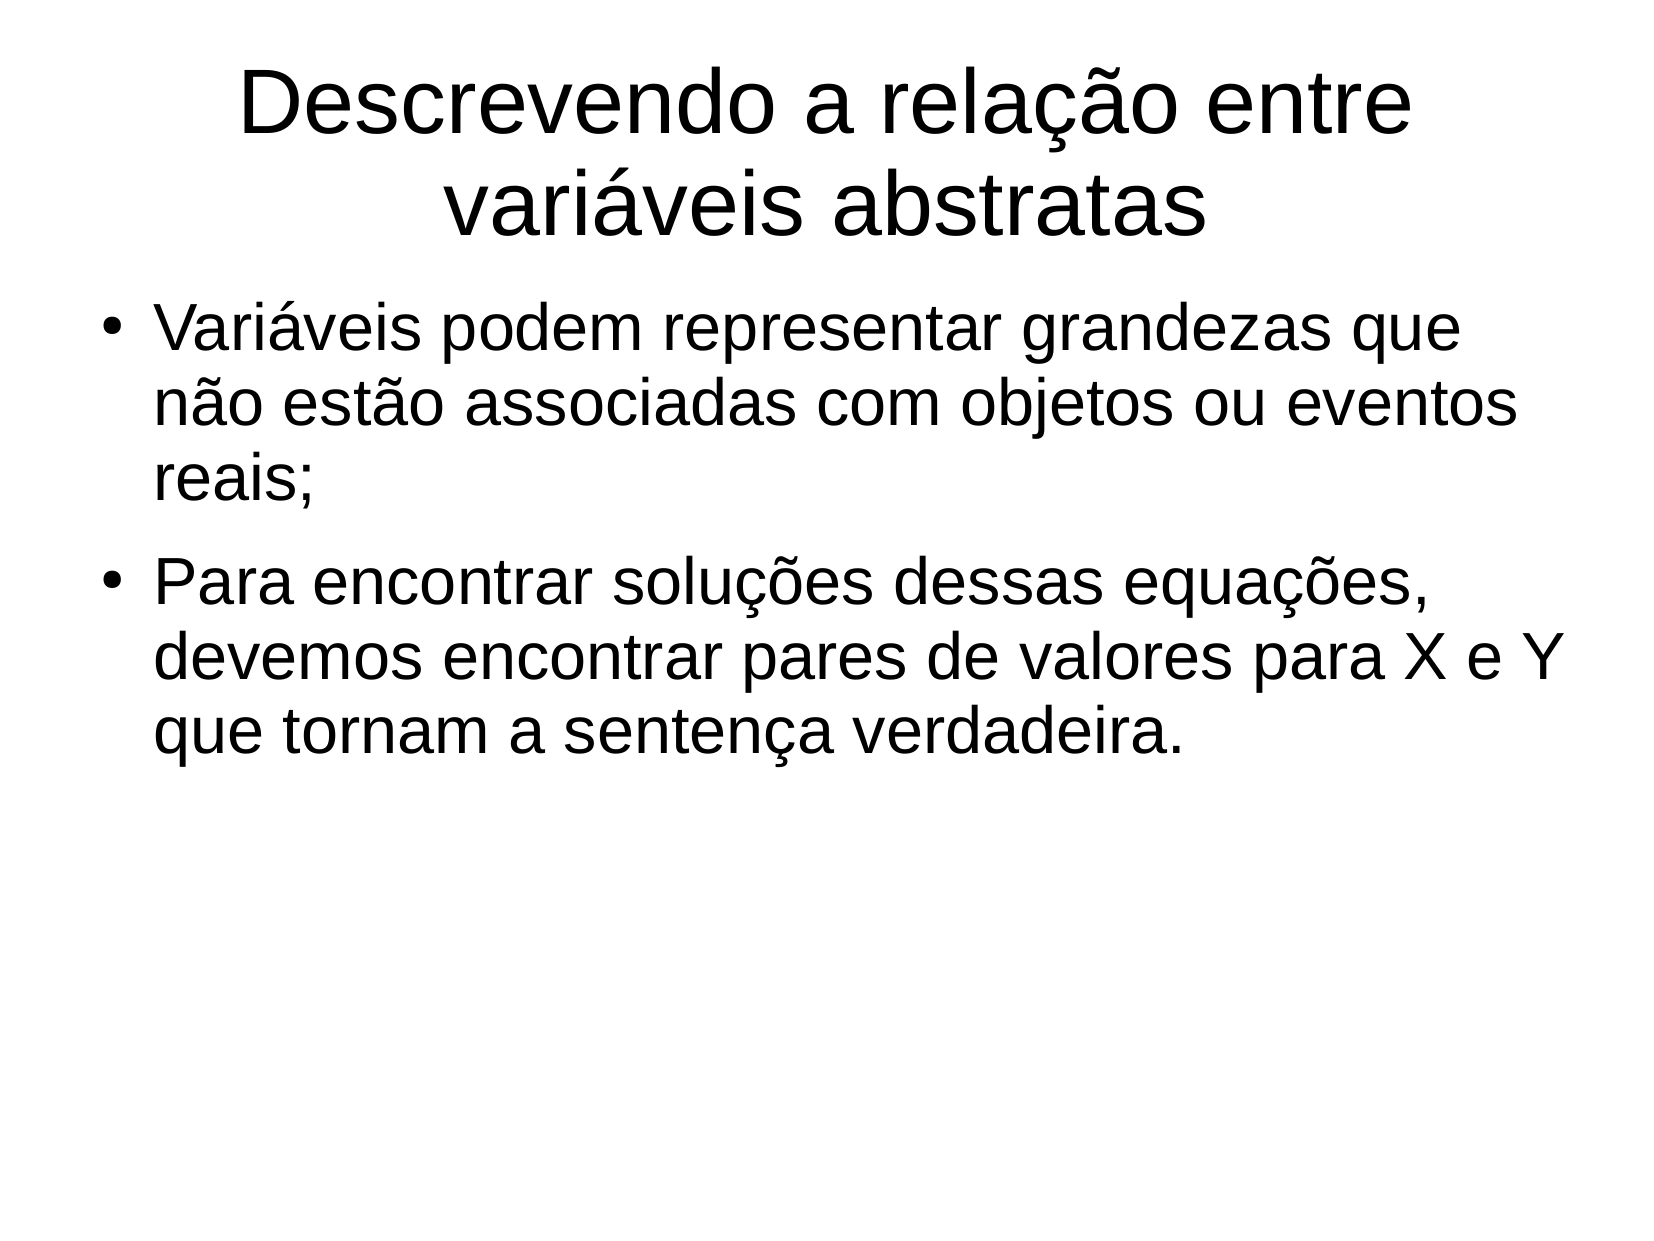

# Descrevendo a relação entre variáveis abstratas
Variáveis podem representar grandezas que não estão associadas com objetos ou eventos reais;
Para encontrar soluções dessas equações, devemos encontrar pares de valores para X e Y que tornam a sentença verdadeira.